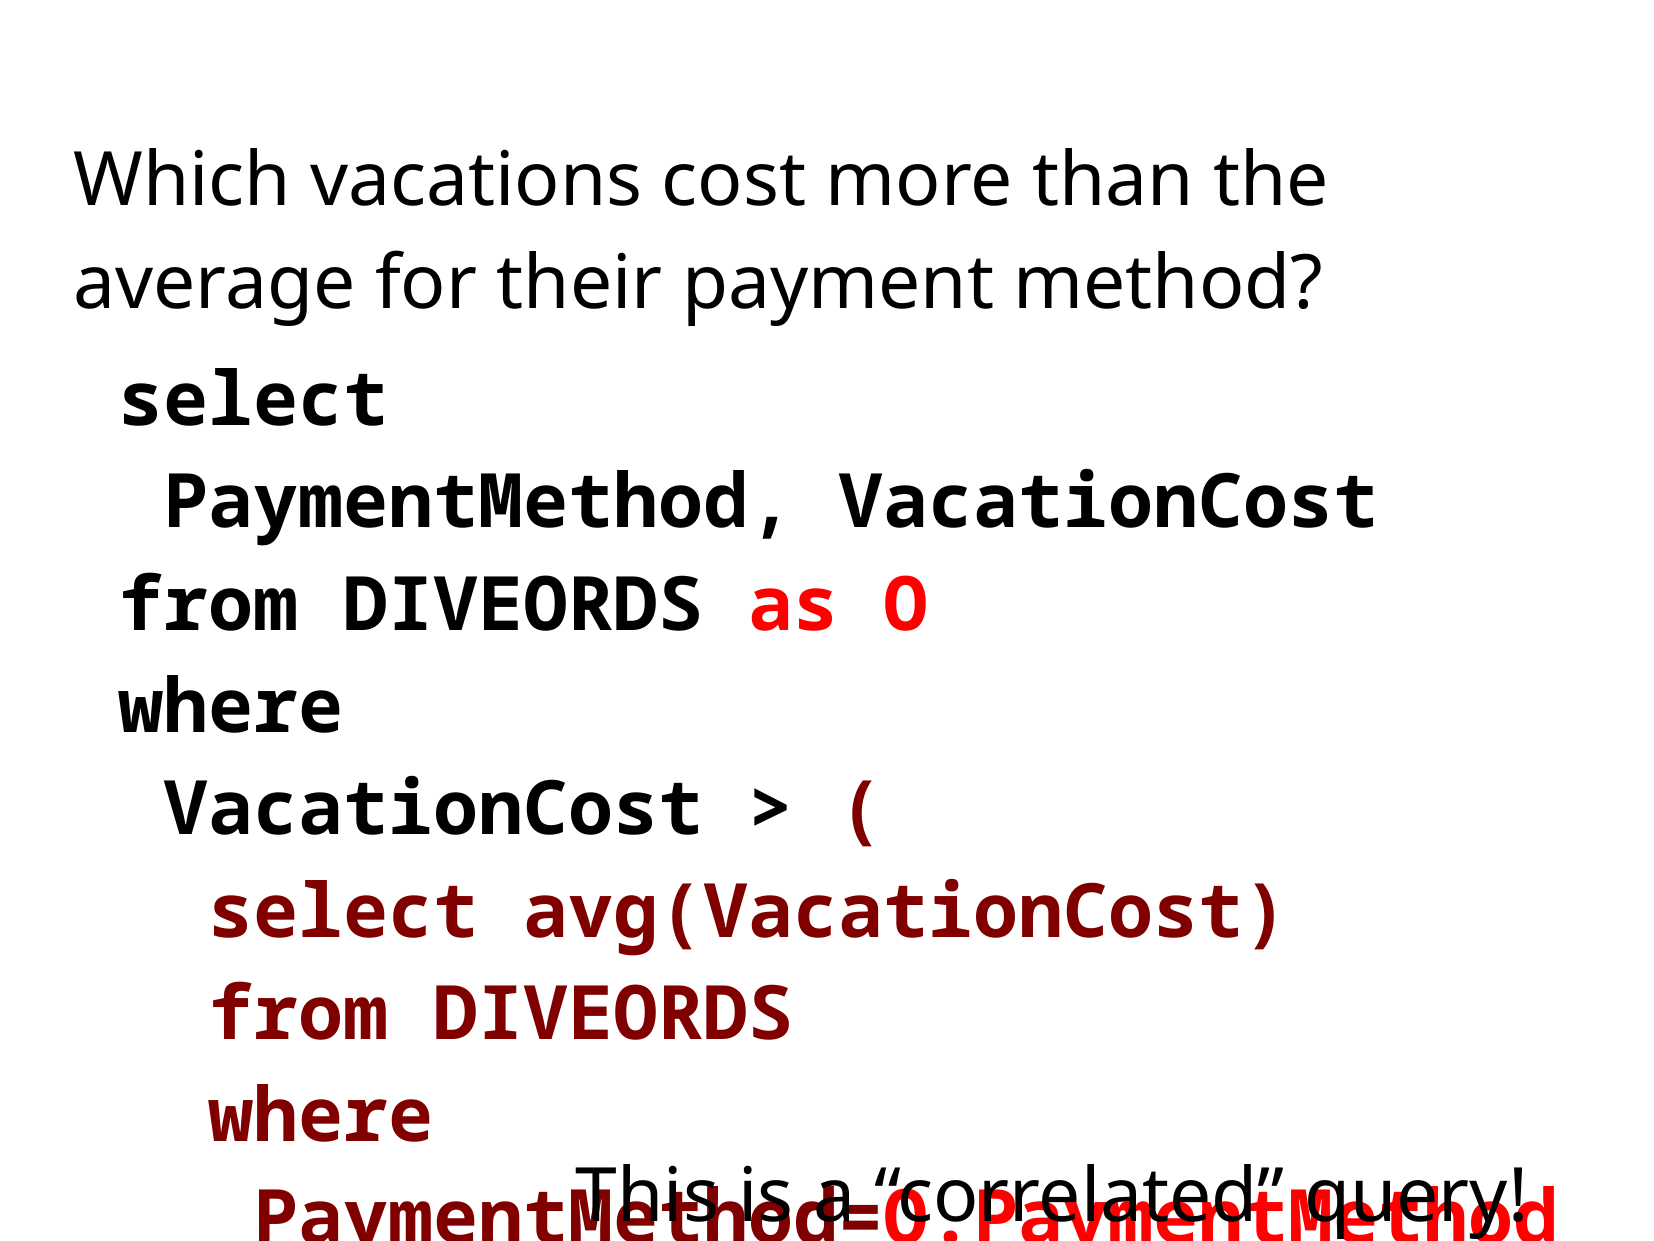

Which vacations cost more than the average for their payment method?
# select
 PaymentMethod, VacationCost
from DIVEORDS as O
where
 VacationCost > (
 select avg(VacationCost)
 from DIVEORDS
 where
 PaymentMethod=O.PaymentMethod
);
This is a “correlated” query!